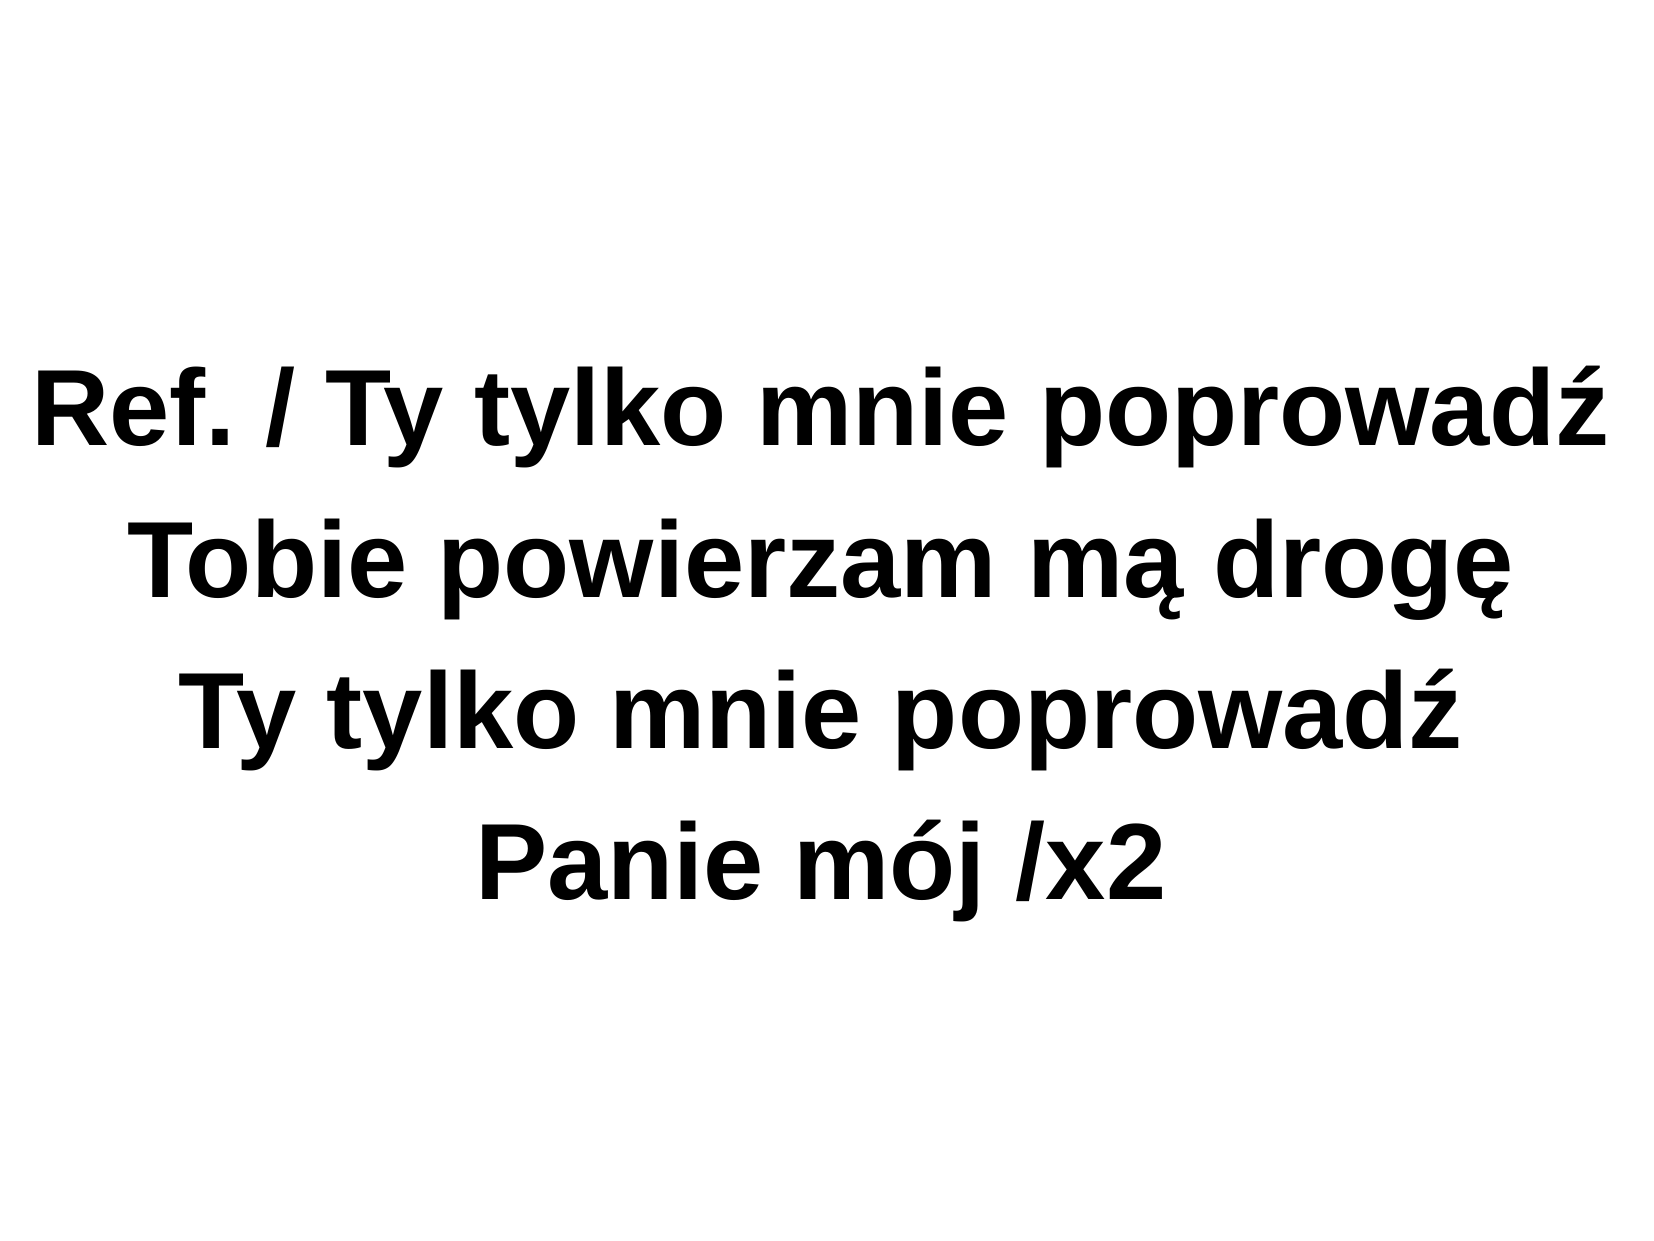

# Ref. / Ty tylko mnie poprowadź
Tobie powierzam mą drogę
Ty tylko mnie poprowadź
Panie mój /x2